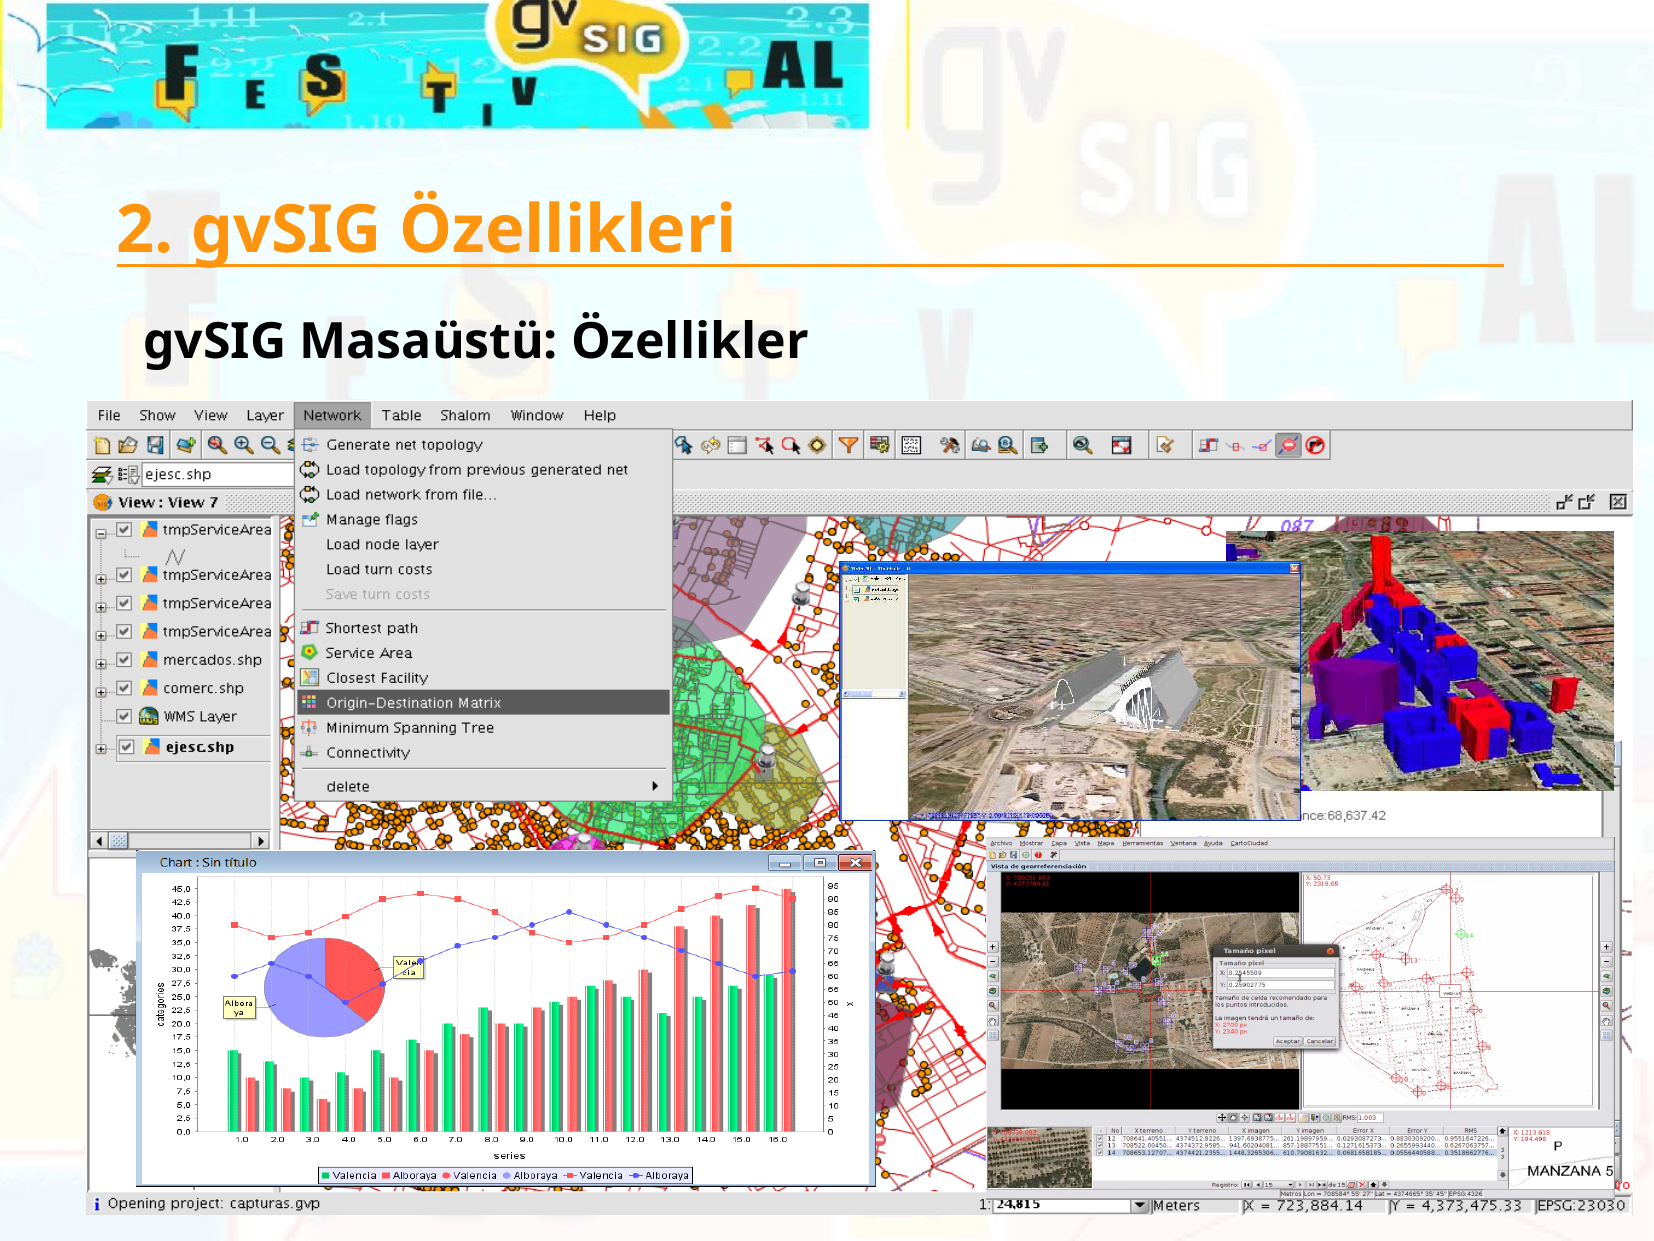

# 2. gvSIG Özellikleri
gvSIG Masaüstü: Özellikler